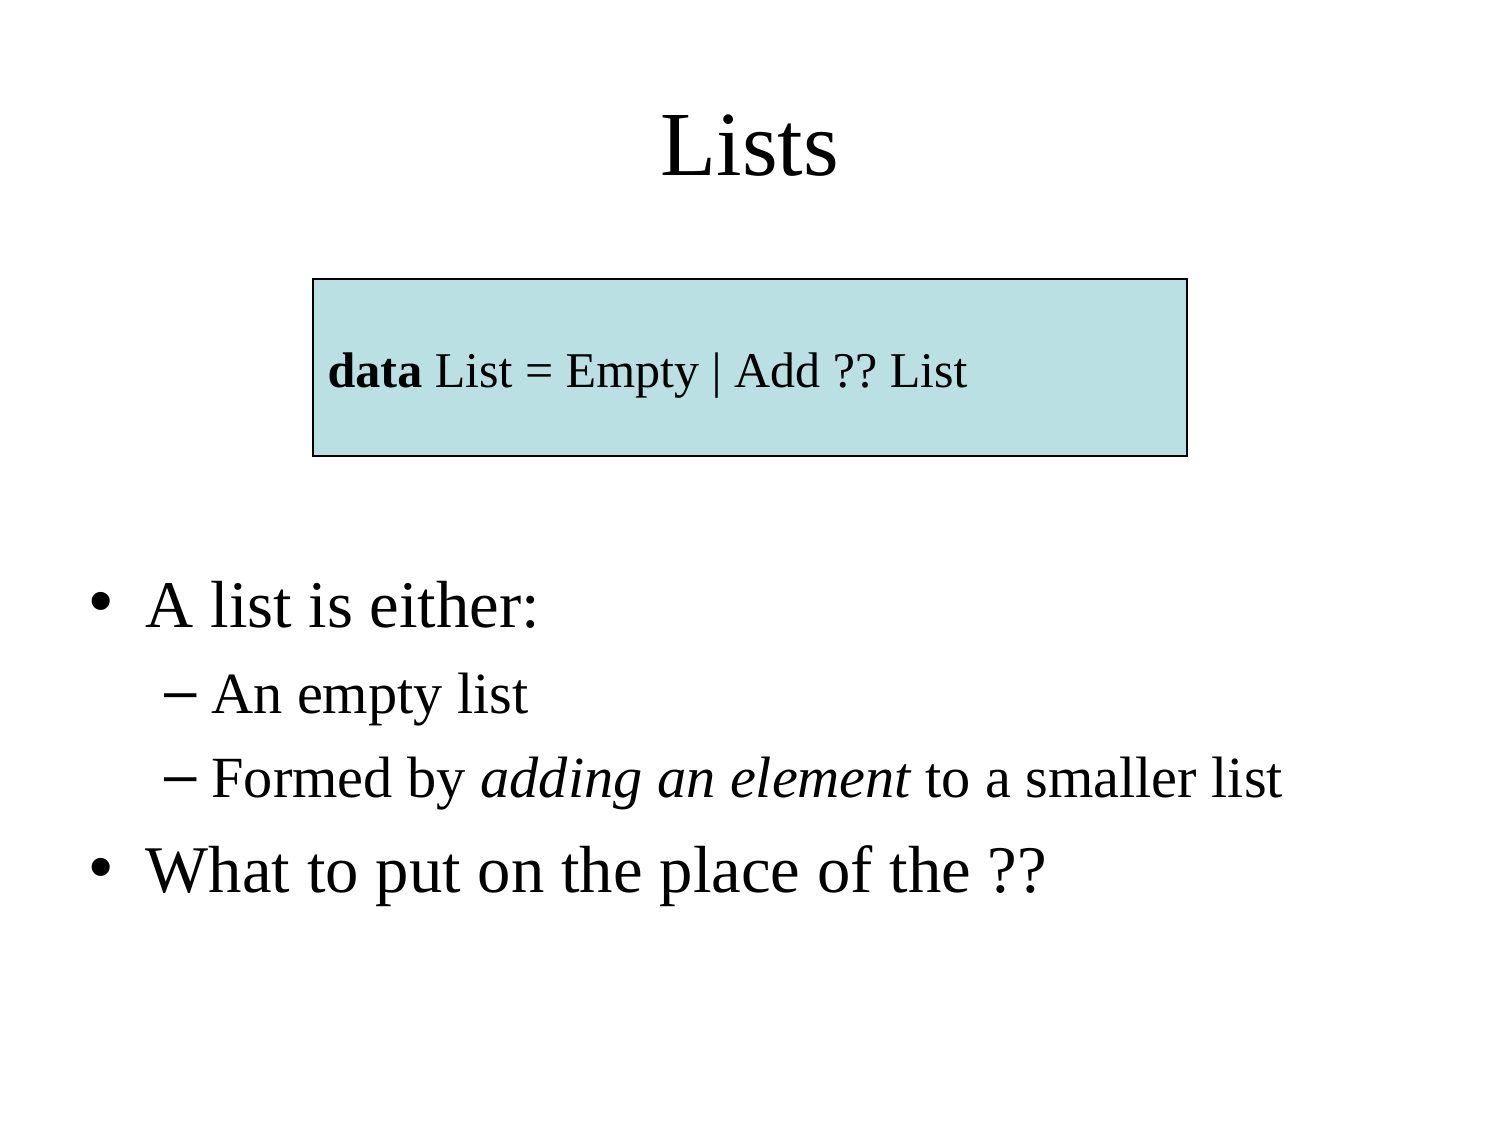

# Lists
A list is either:
An empty list
Formed by adding an element to a smaller list
What to put on the place of the ??
data List = Empty | Add ?? List